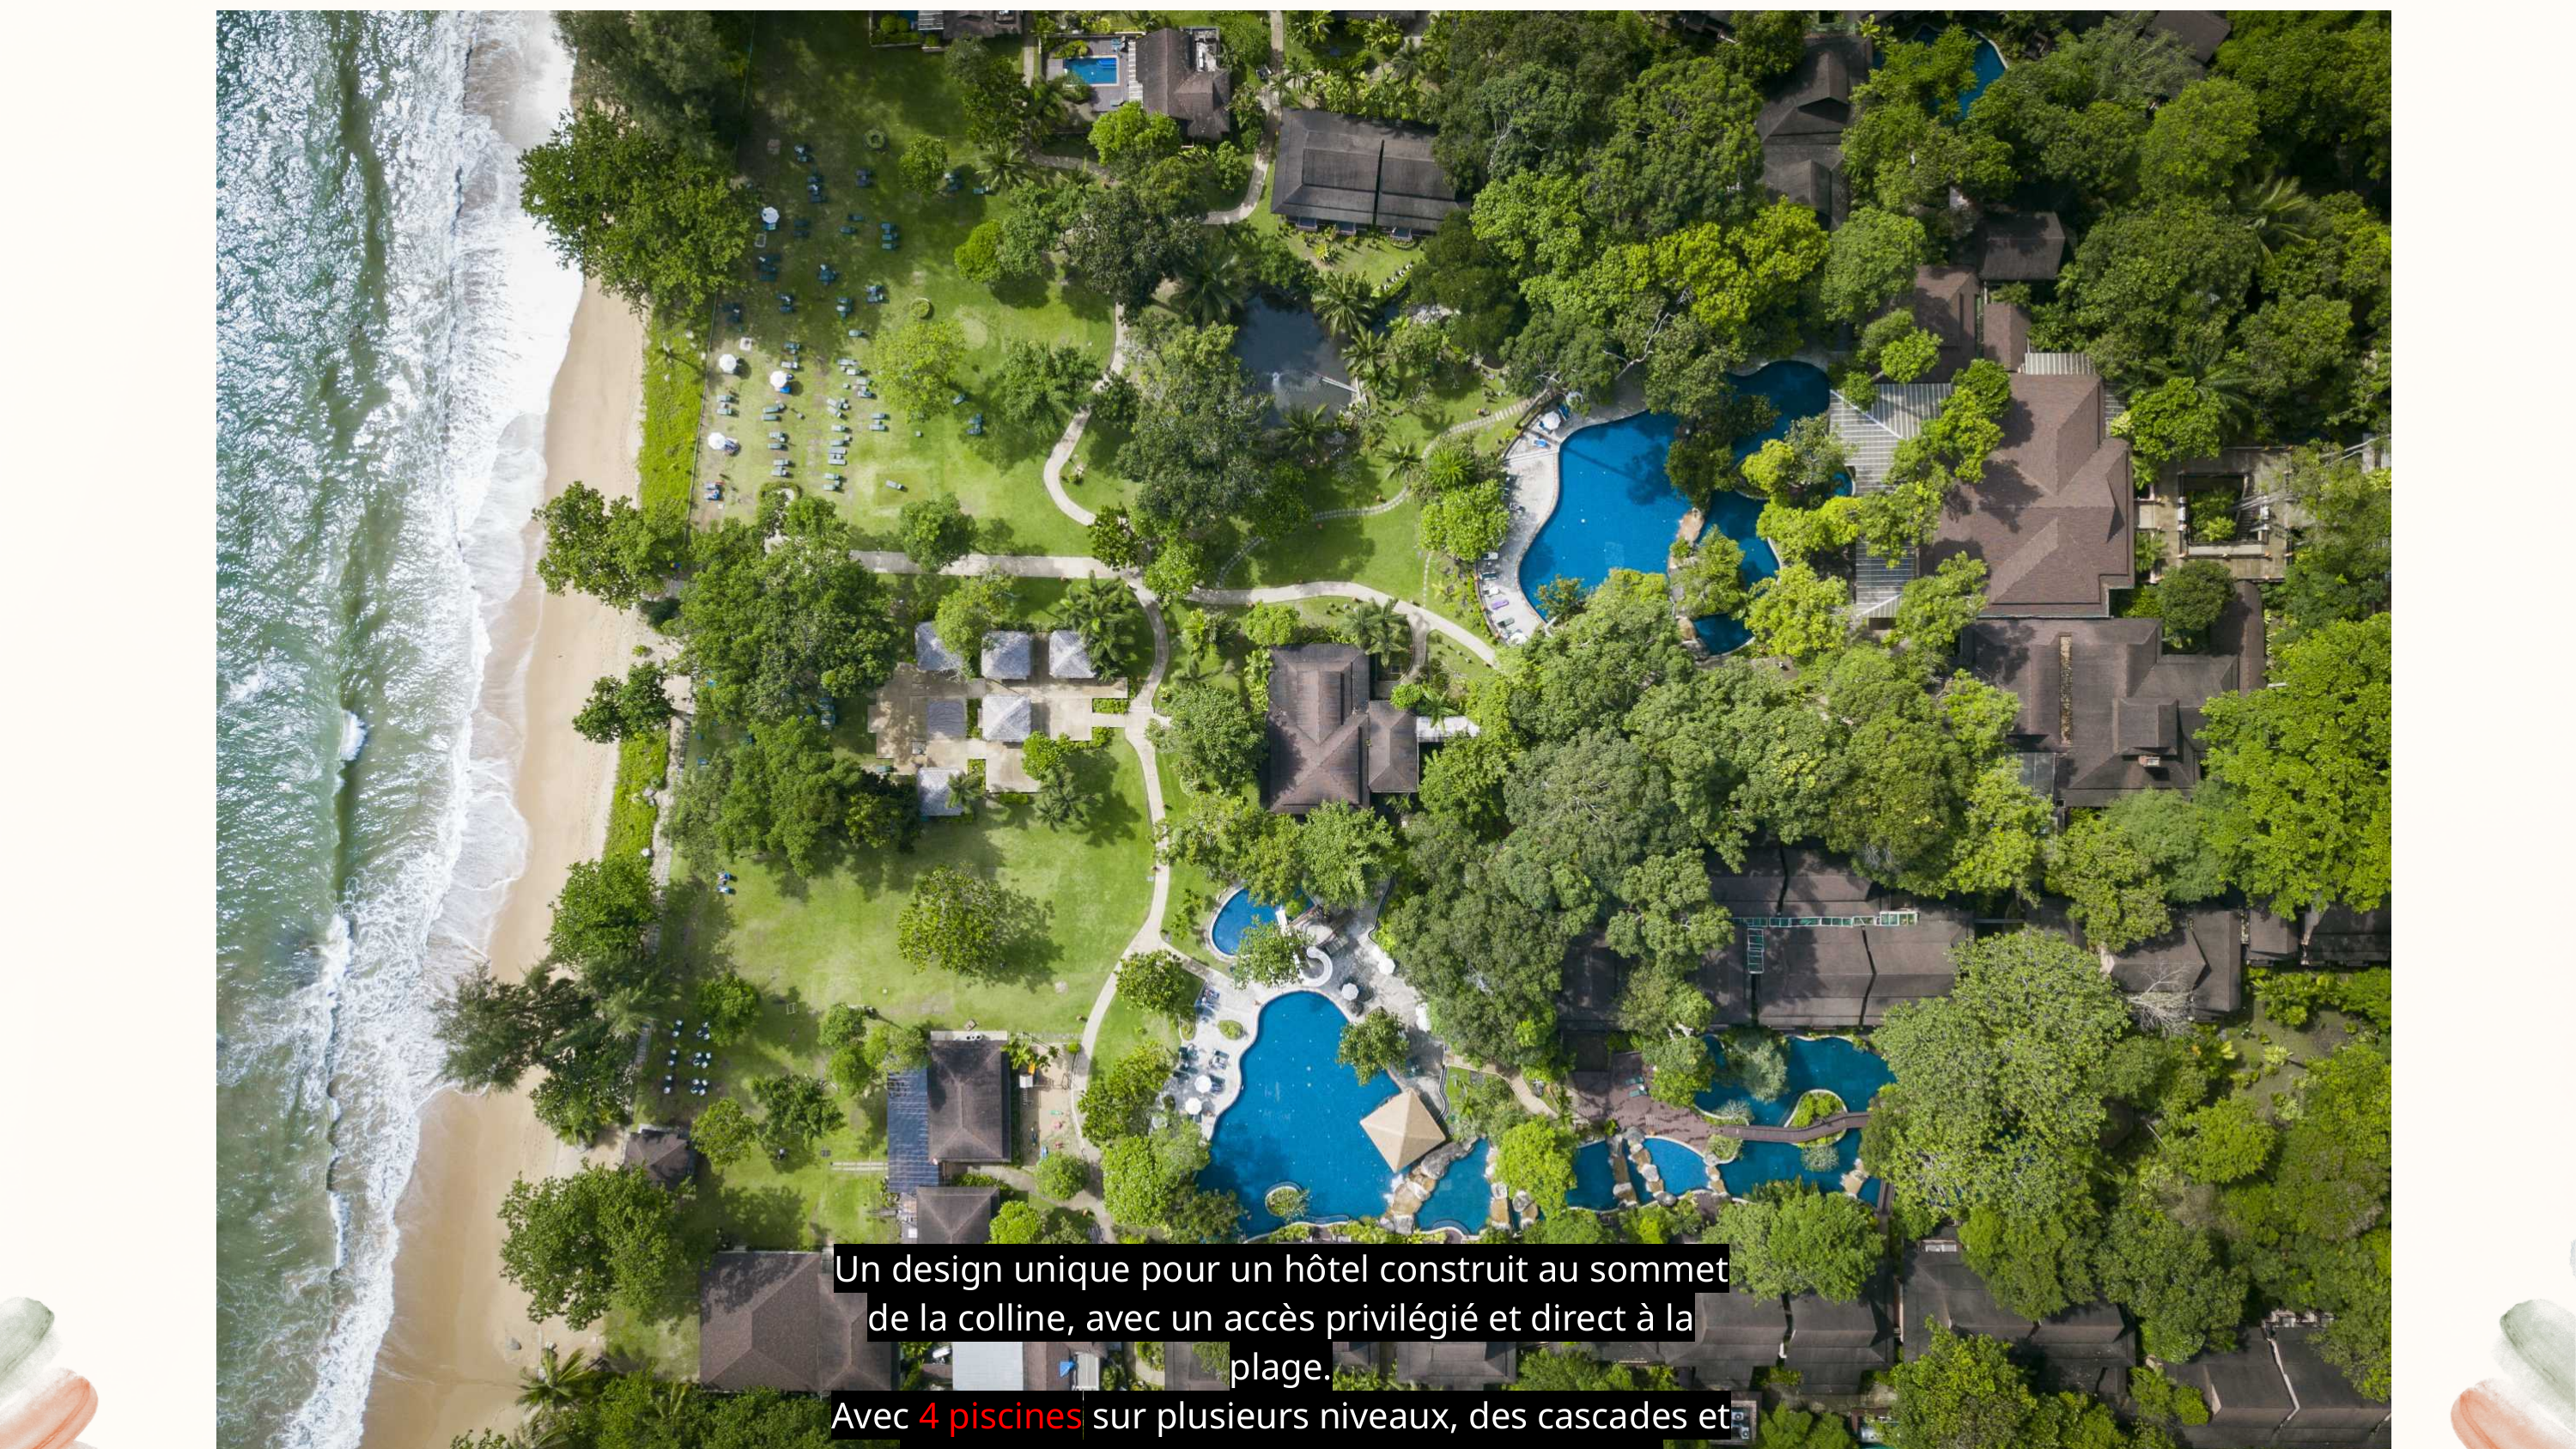

Un design unique pour un hôtel construit au sommet de la colline, avec un accès privilégié et direct à la plage.
Avec 4 piscines sur plusieurs niveaux, des cascades et des ruisseaux qui donnent l'impression d'être immergés dans la forêt